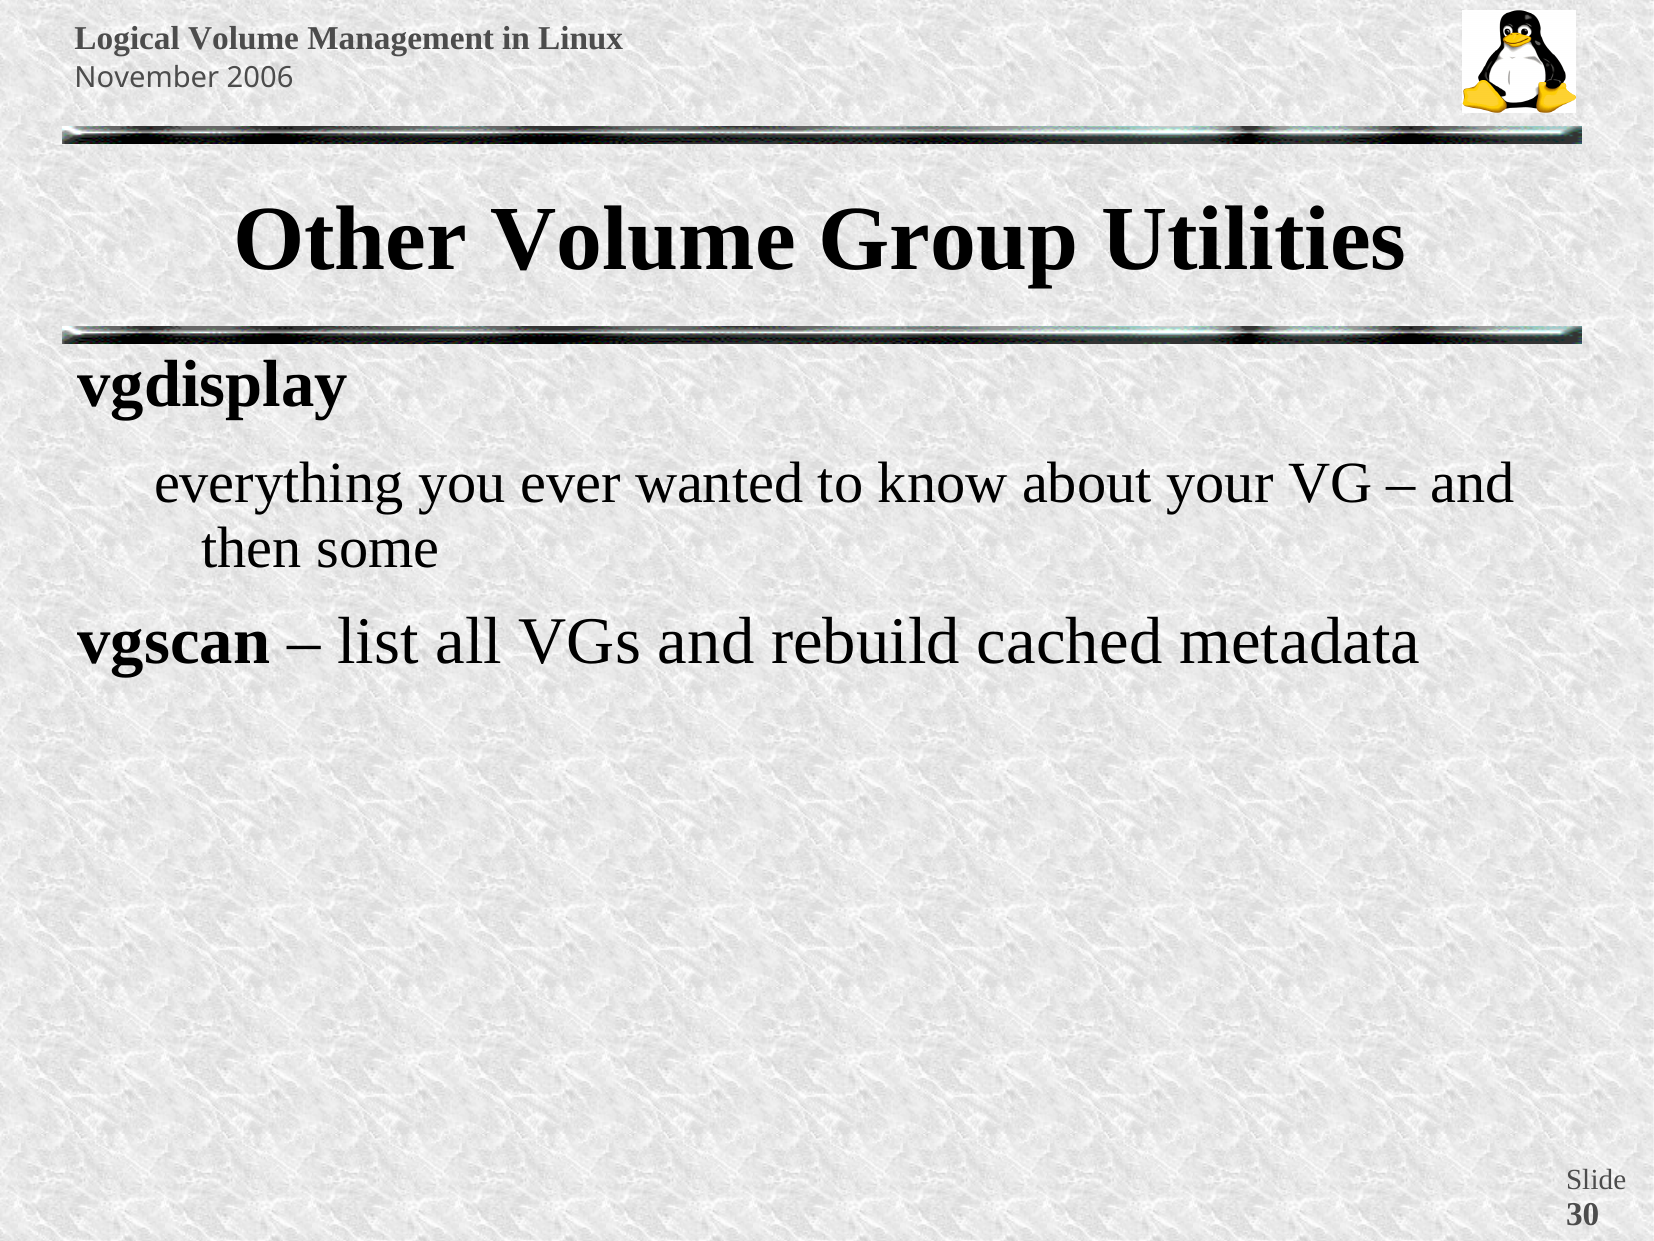

# Other Volume Group Utilities
vgdisplay
everything you ever wanted to know about your VG – and then some
vgscan – list all VGs and rebuild cached metadata